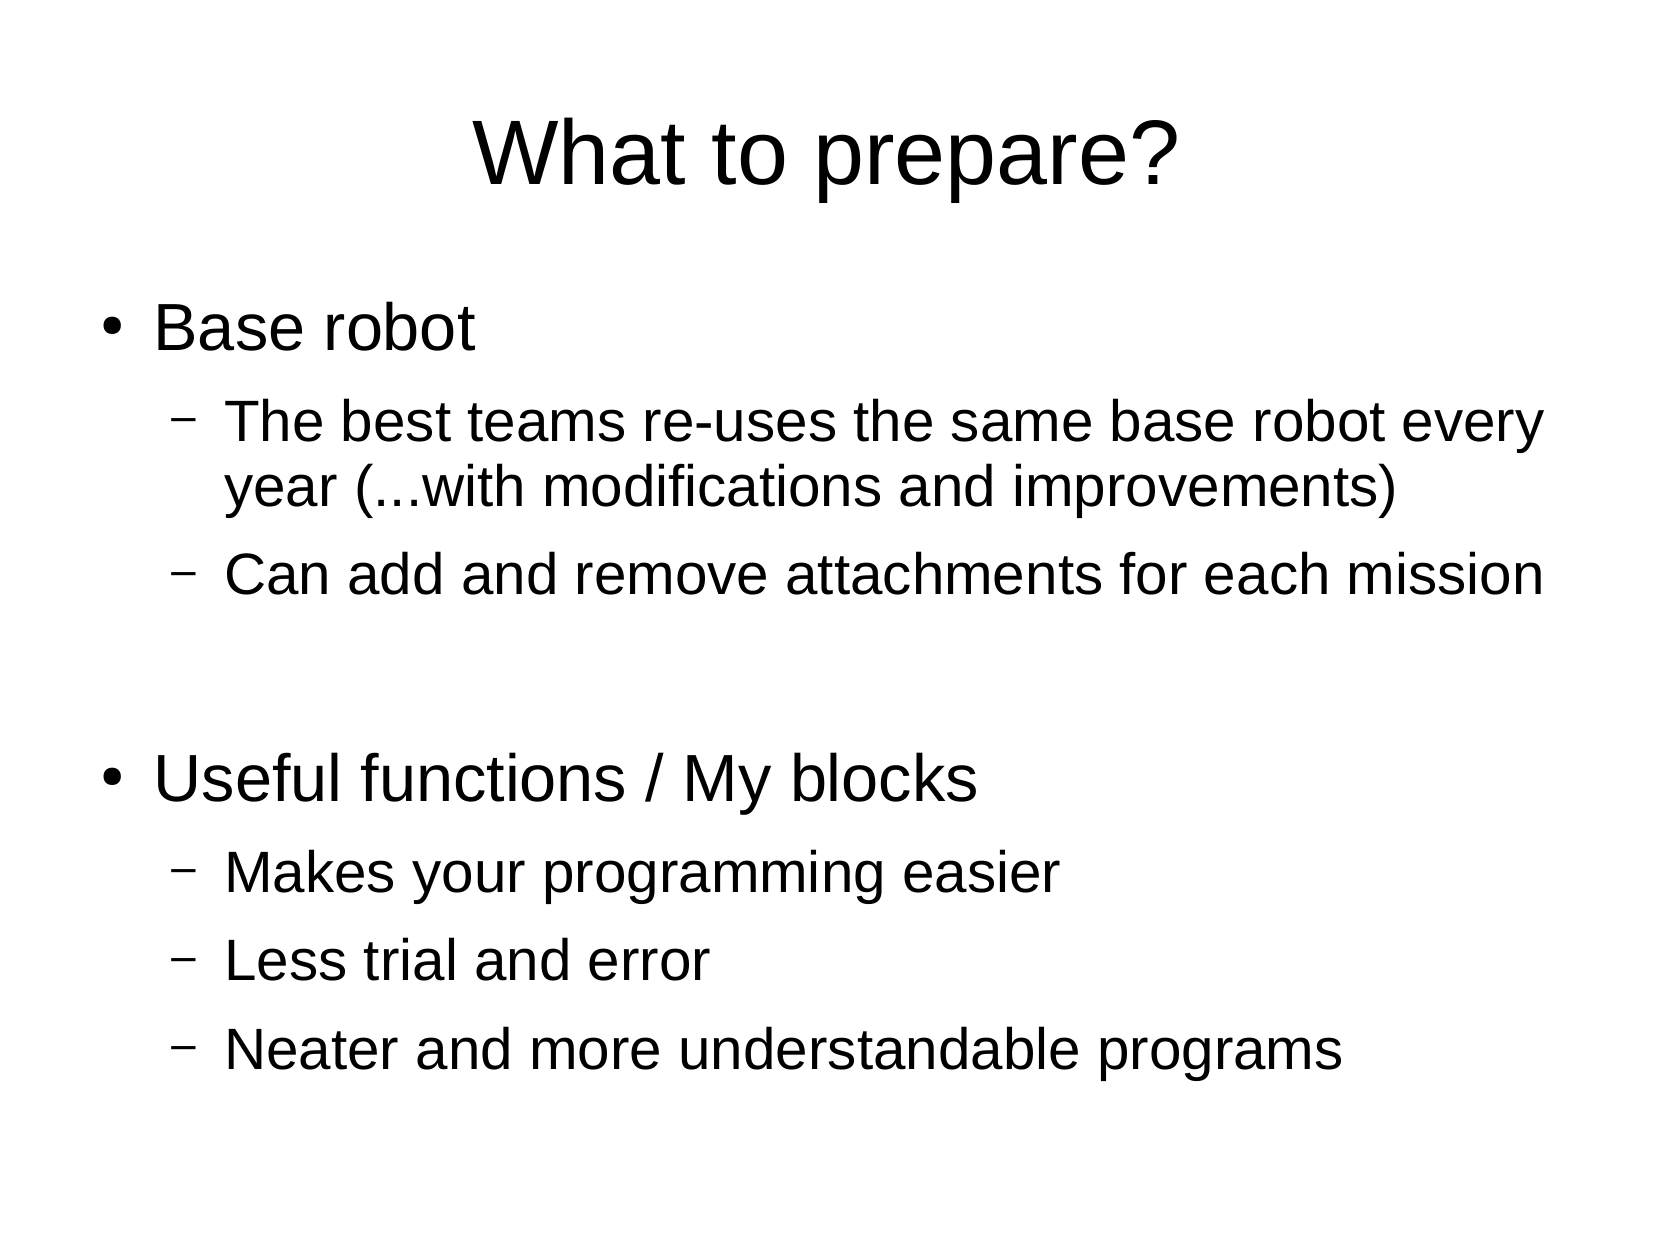

# What to prepare?
Base robot
The best teams re-uses the same base robot every year (...with modifications and improvements)
Can add and remove attachments for each mission
Useful functions / My blocks
Makes your programming easier
Less trial and error
Neater and more understandable programs